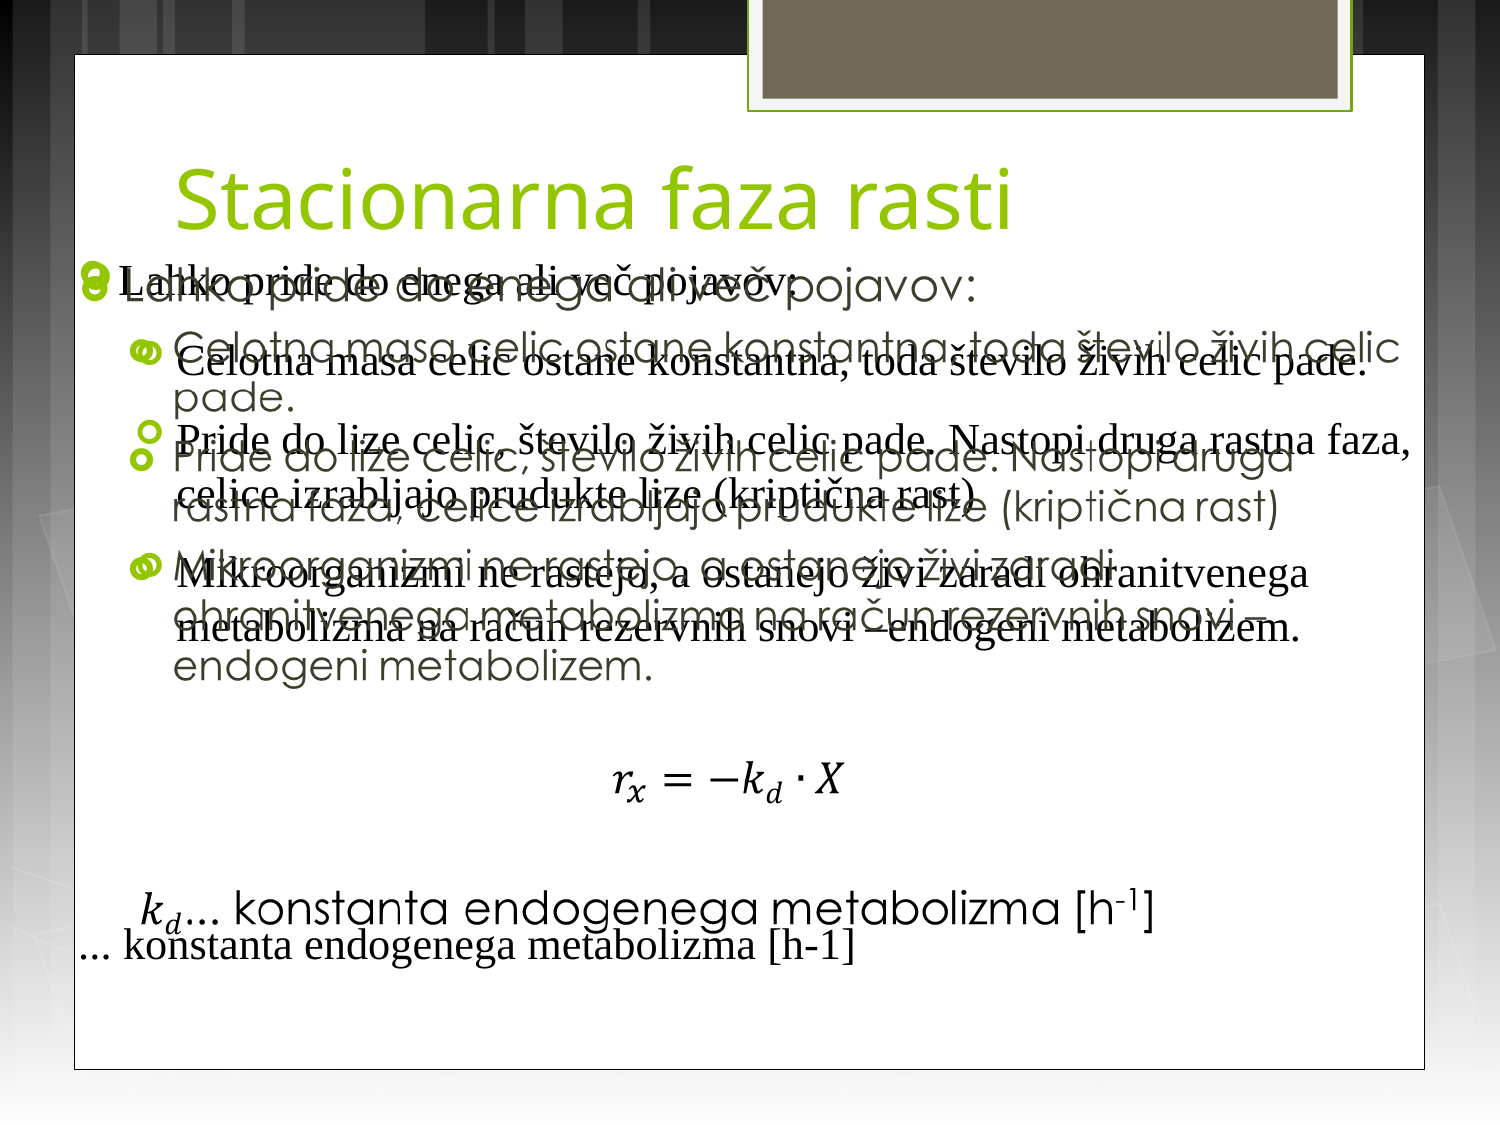

# Stacionarna faza rasti
Lahko pride do enega ali več pojavov:
Celotna masa celic ostane konstantna, toda število živih celic pade.
Pride do lize celic, število živih celic pade. Nastopi druga rastna faza, celice izrabljajo prudukte lize (kriptična rast)
Mikroorganizmi ne rastejo, a ostanejo živi zaradi ohranitvenega metabolizma na račun rezervnih snovi –endogeni metabolizem.
... konstanta endogenega metabolizma [h-1]